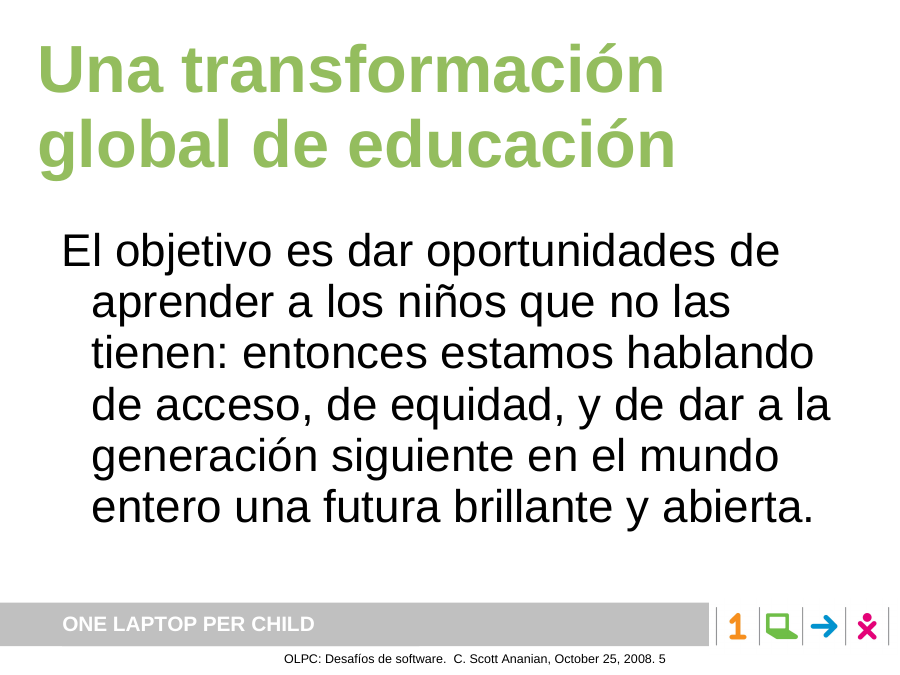

# Una transformación global de educación
El objetivo es dar oportunidades de aprender a los niños que no las tienen: entonces estamos hablando de acceso, de equidad, y de dar a la generación siguiente en el mundo entero una futura brillante y abierta.